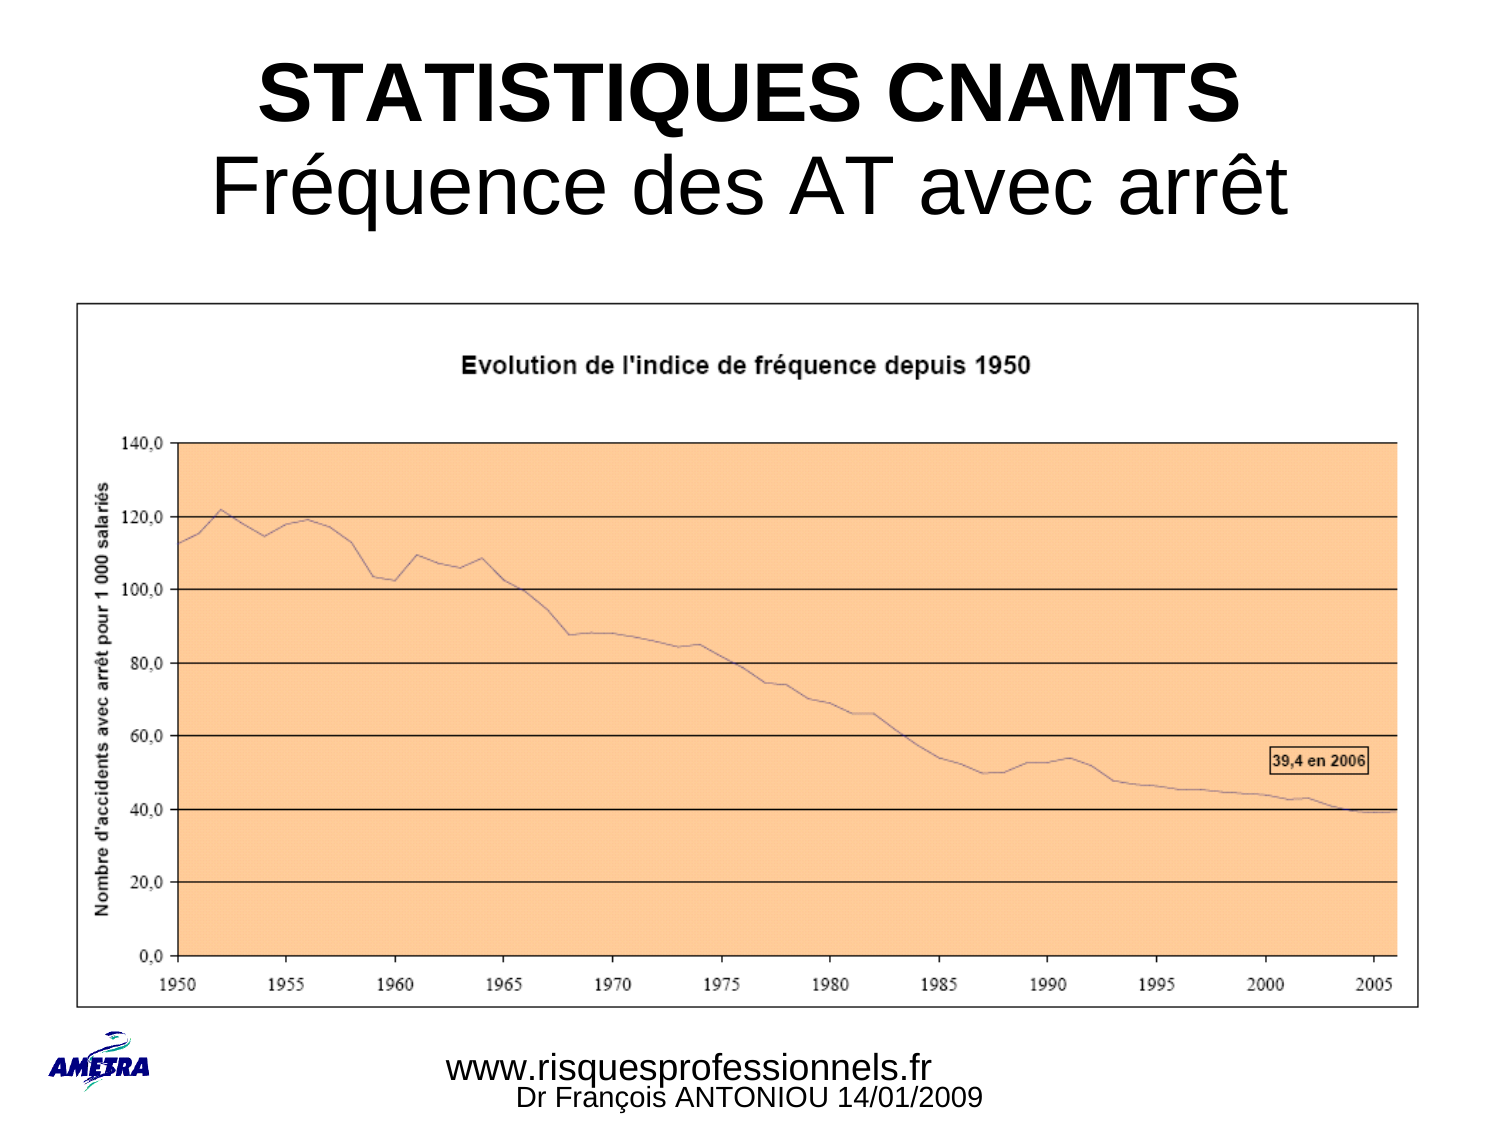

# STATISTIQUES CNAMTS Fréquence des AT avec arrêt
www.risquesprofessionnels.fr
Dr François ANTONIOU 14/01/2009